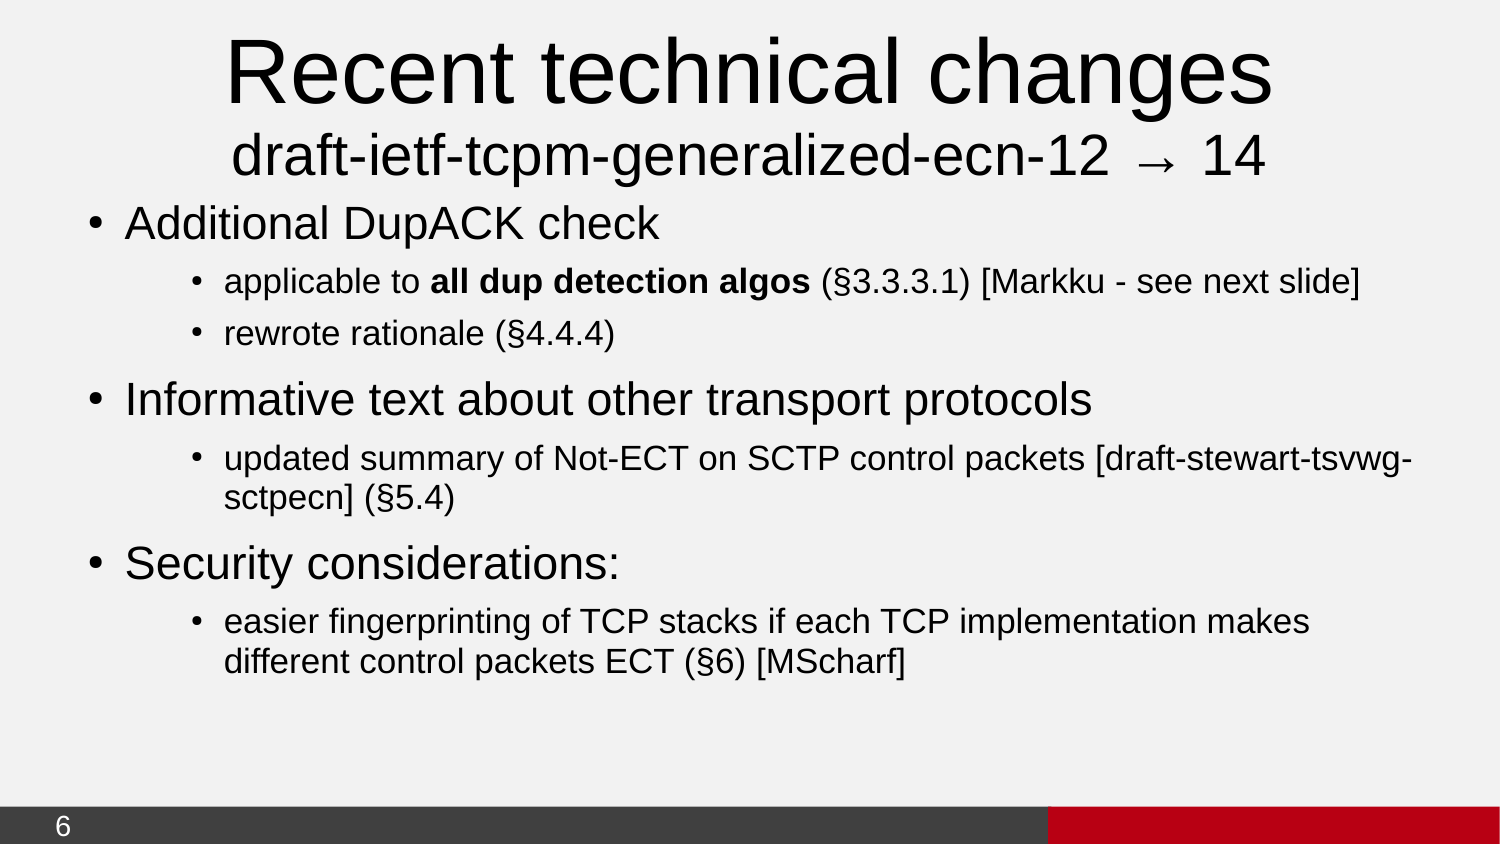

# Recent technical changes draft-ietf-tcpm-generalized-ecn-12 → 14
Additional DupACK check
applicable to all dup detection algos (§3.3.3.1) [Markku - see next slide]
rewrote rationale (§4.4.4)
Informative text about other transport protocols
updated summary of Not-ECT on SCTP control packets [draft-stewart-tsvwg-sctpecn] (§5.4)
Security considerations:
easier fingerprinting of TCP stacks if each TCP implementation makes different control packets ECT (§6) [MScharf]
6